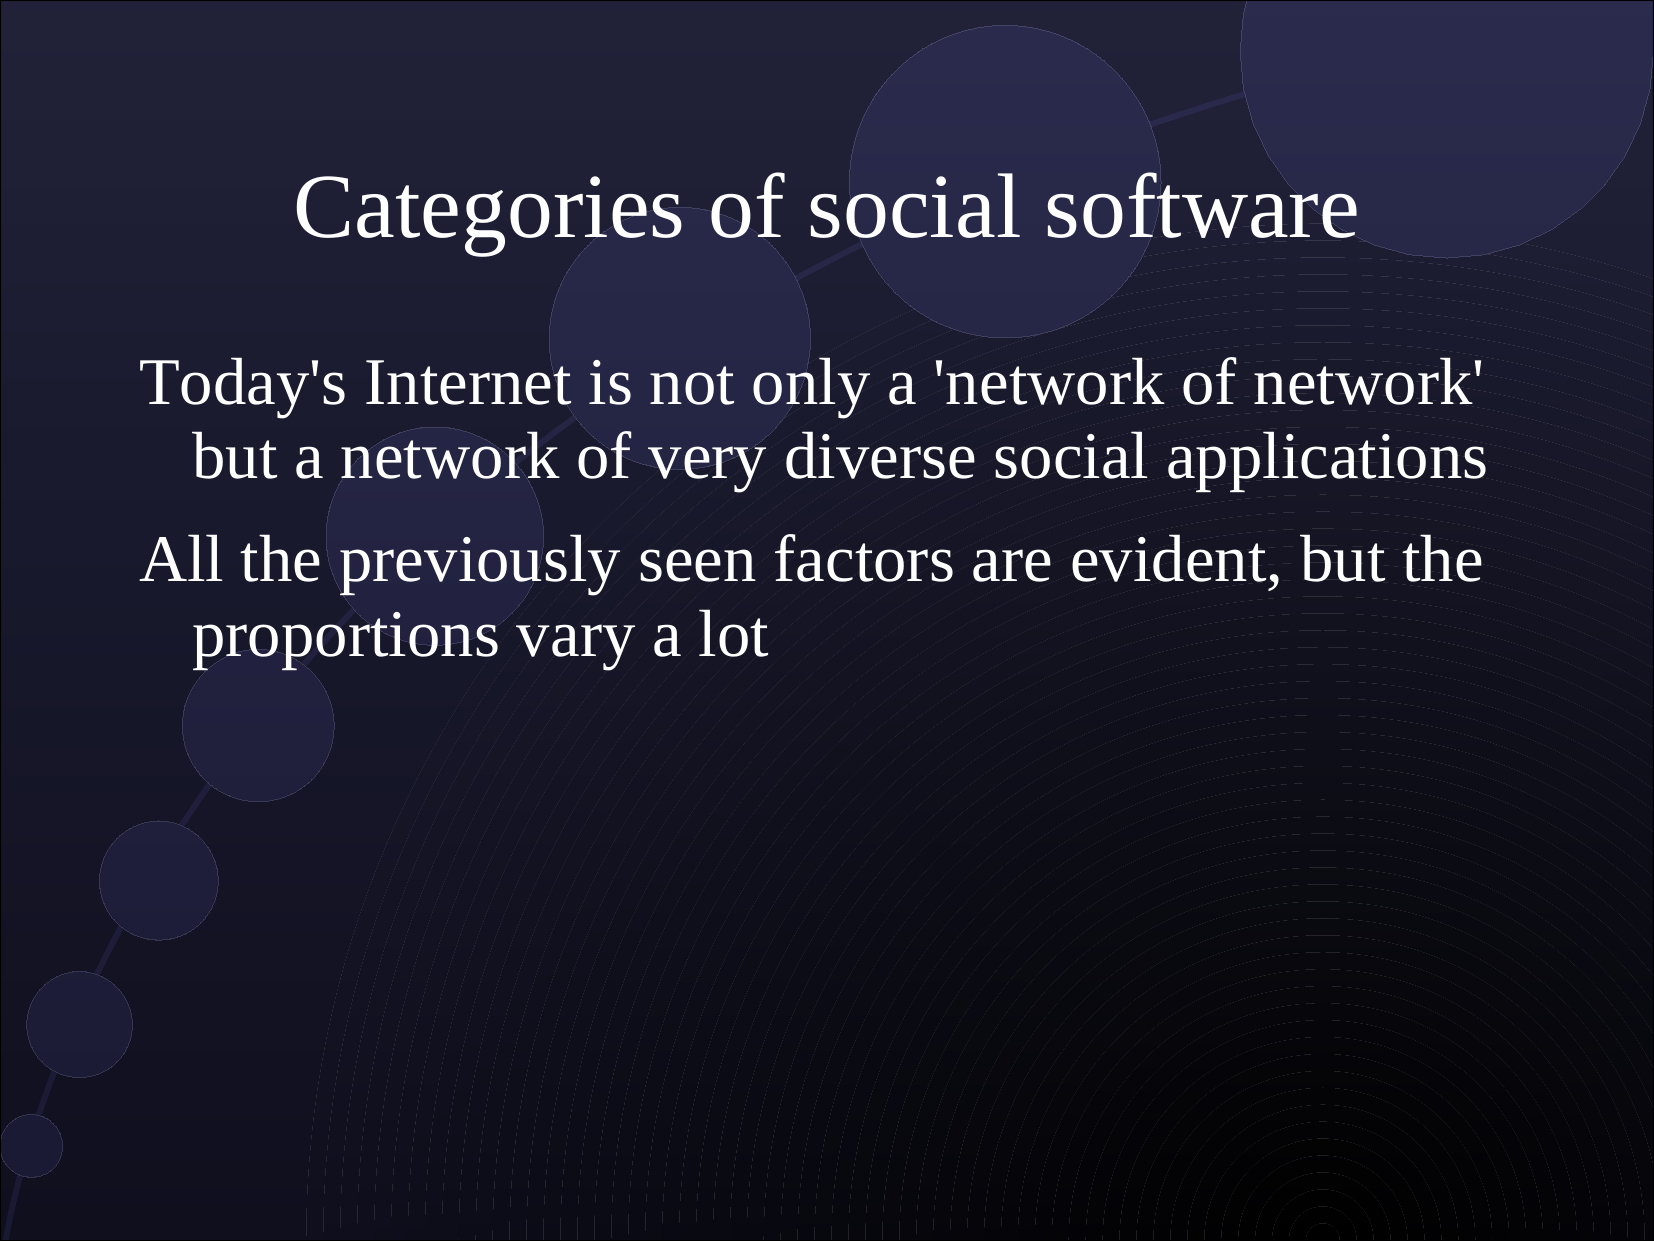

# Categories of social software
Today's Internet is not only a 'network of network' but a network of very diverse social applications
All the previously seen factors are evident, but the proportions vary a lot